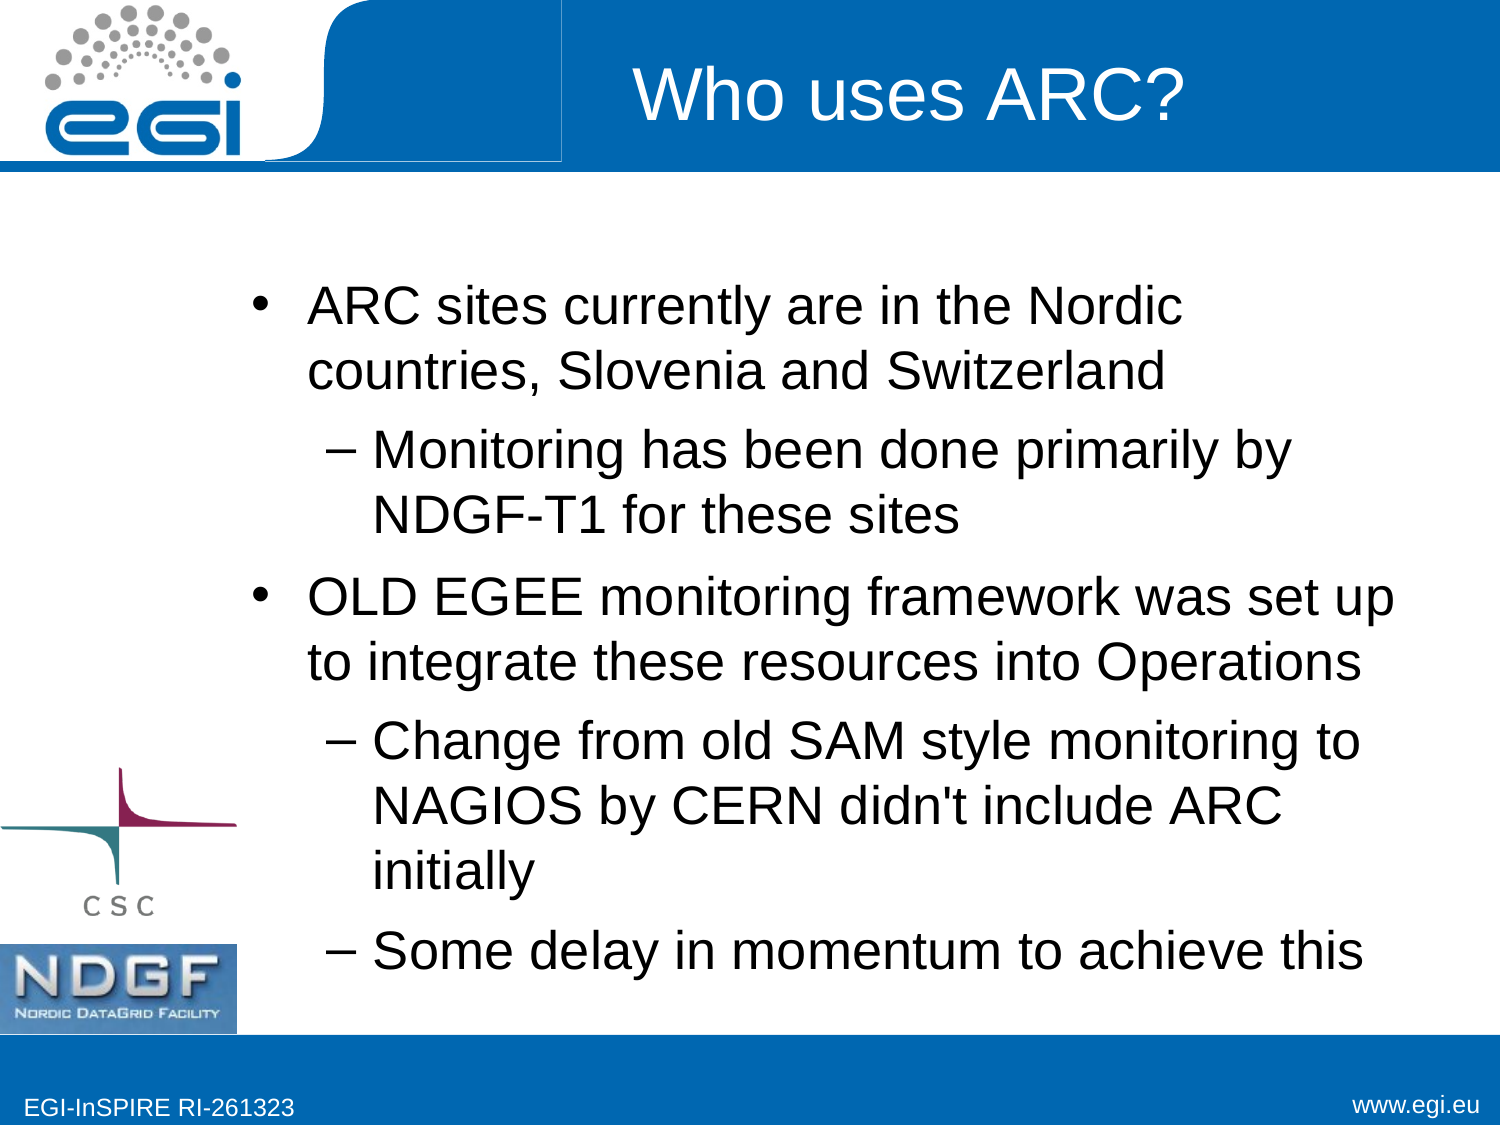

# Who uses ARC?
ARC sites currently are in the Nordic countries, Slovenia and Switzerland
Monitoring has been done primarily by NDGF-T1 for these sites
OLD EGEE monitoring framework was set up to integrate these resources into Operations
Change from old SAM style monitoring to NAGIOS by CERN didn't include ARC initially
Some delay in momentum to achieve this